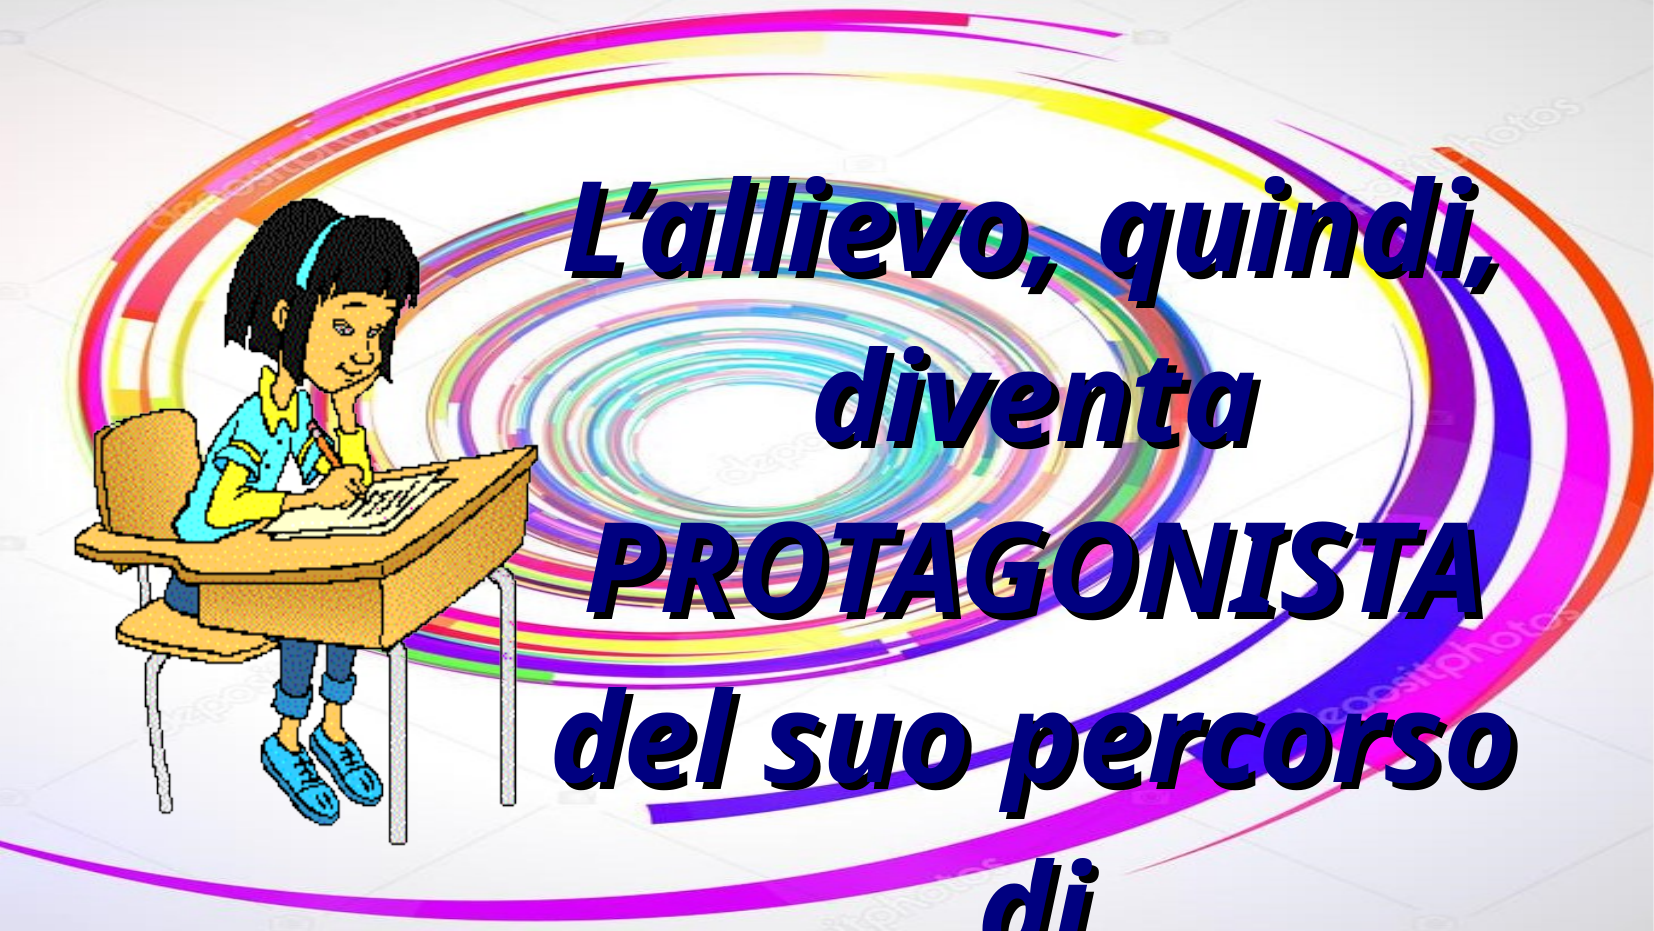

L’allievo, quindi, diventa PROTAGONISTA del suo percorso di apprendimento